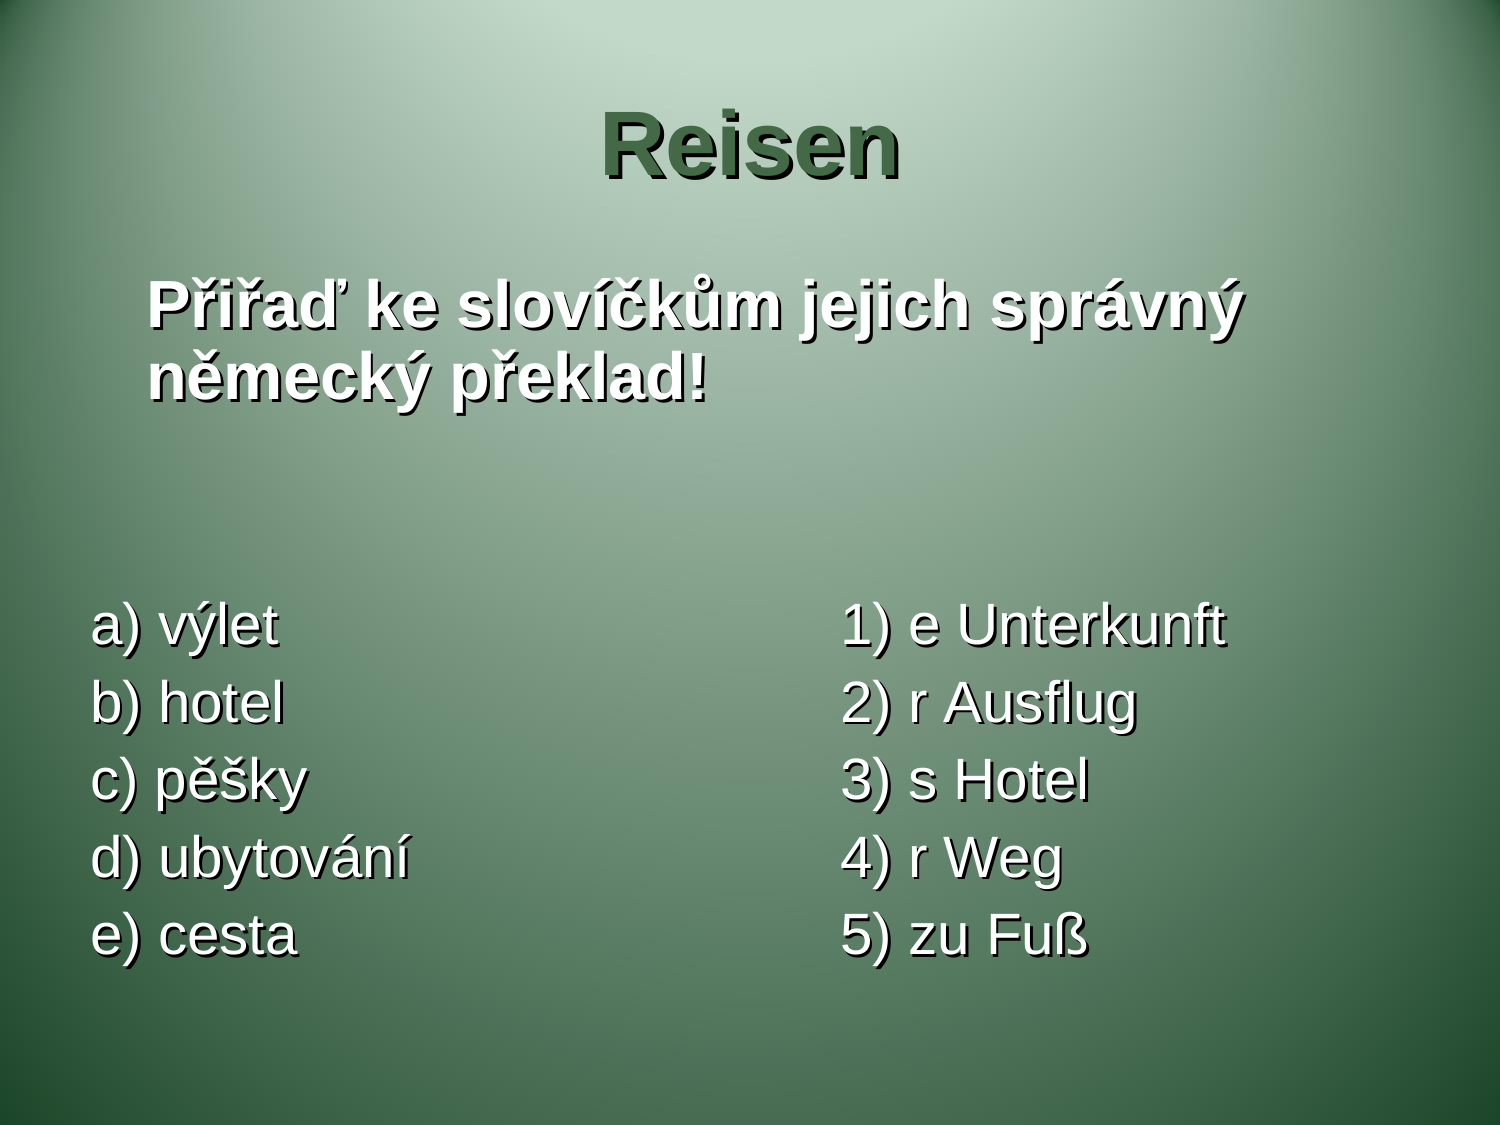

# Reisen
	Přiřaď ke slovíčkům jejich správný německý překlad!
a) výlet				1) e Unterkunft
b) hotel				2) r Ausflug
c) pěšky				3) s Hotel
d) ubytování			4) r Weg
e) cesta				5) zu Fuß